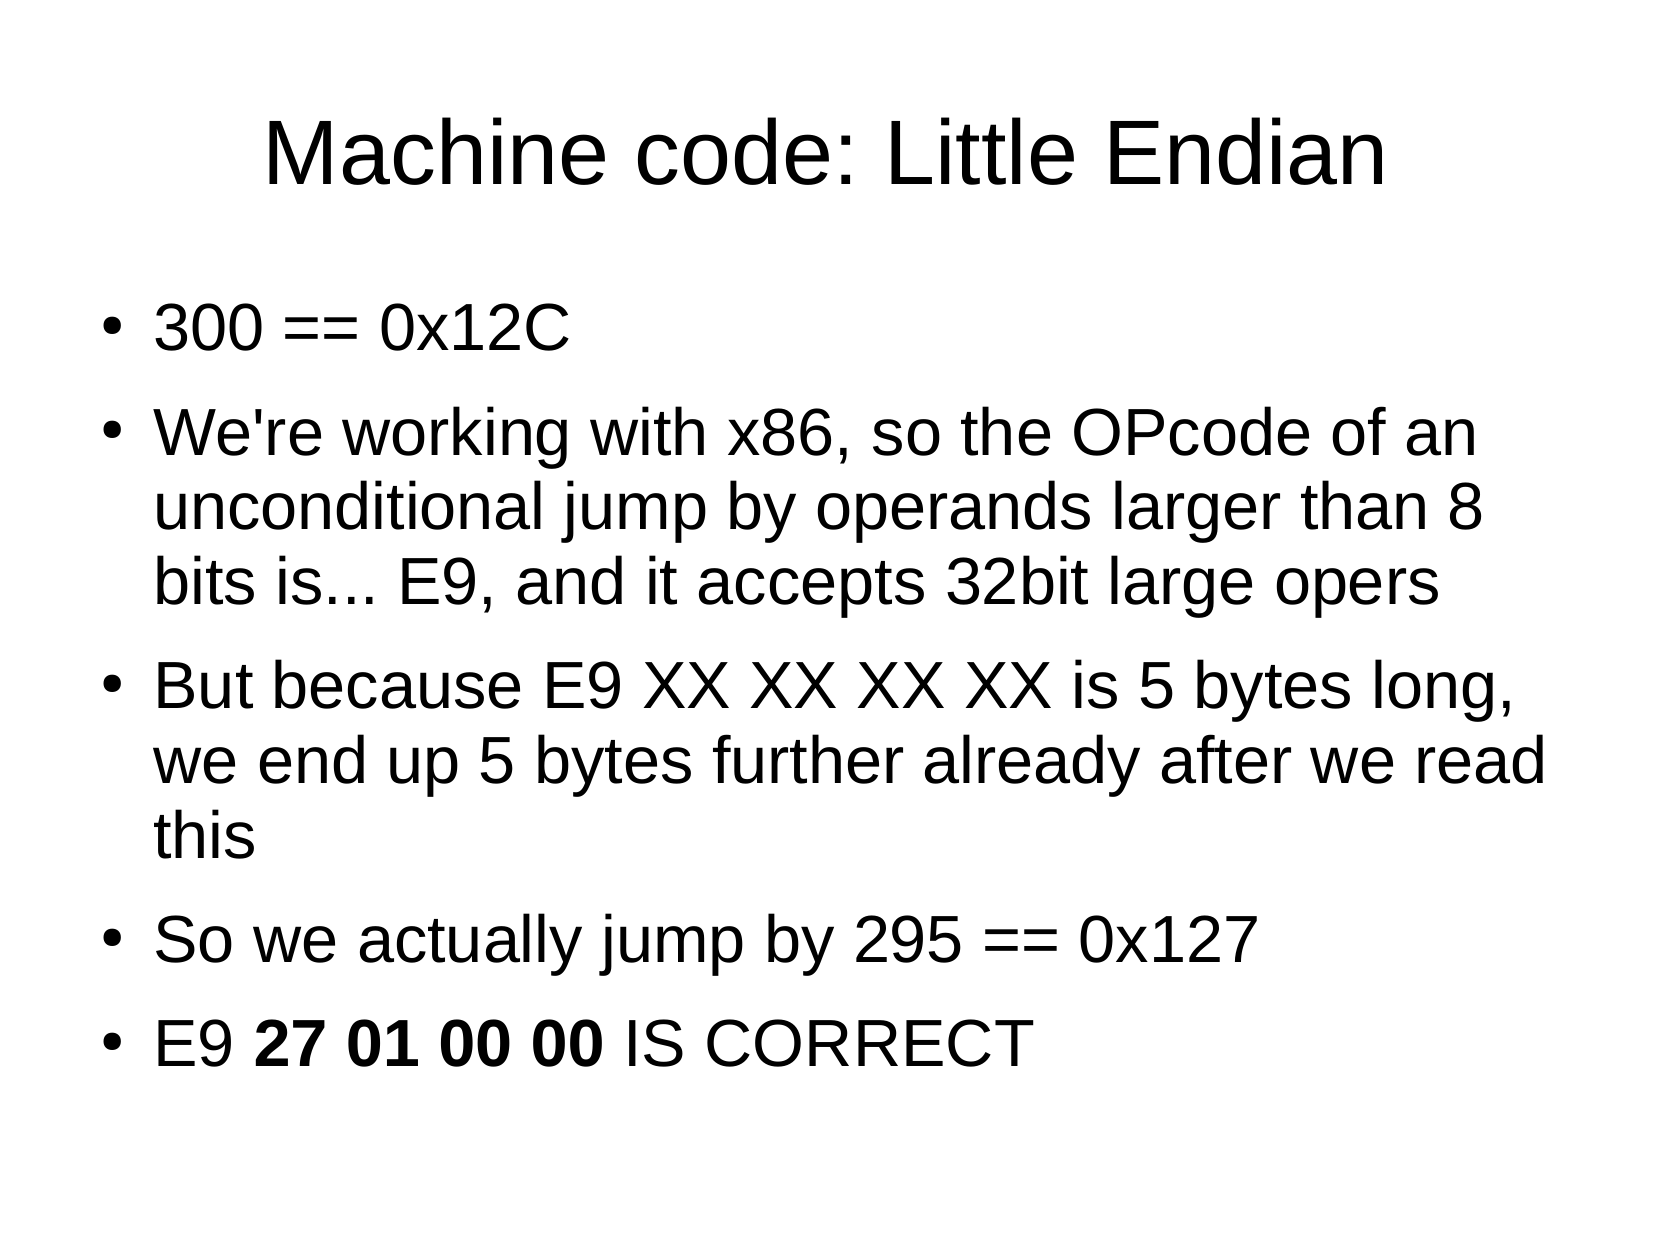

# Machine code: Little Endian
300 == 0x12C
We're working with x86, so the OPcode of an unconditional jump by operands larger than 8 bits is... E9, and it accepts 32bit large opers
But because E9 XX XX XX XX is 5 bytes long, we end up 5 bytes further already after we read this
So we actually jump by 295 == 0x127
E9 27 01 00 00 IS CORRECT